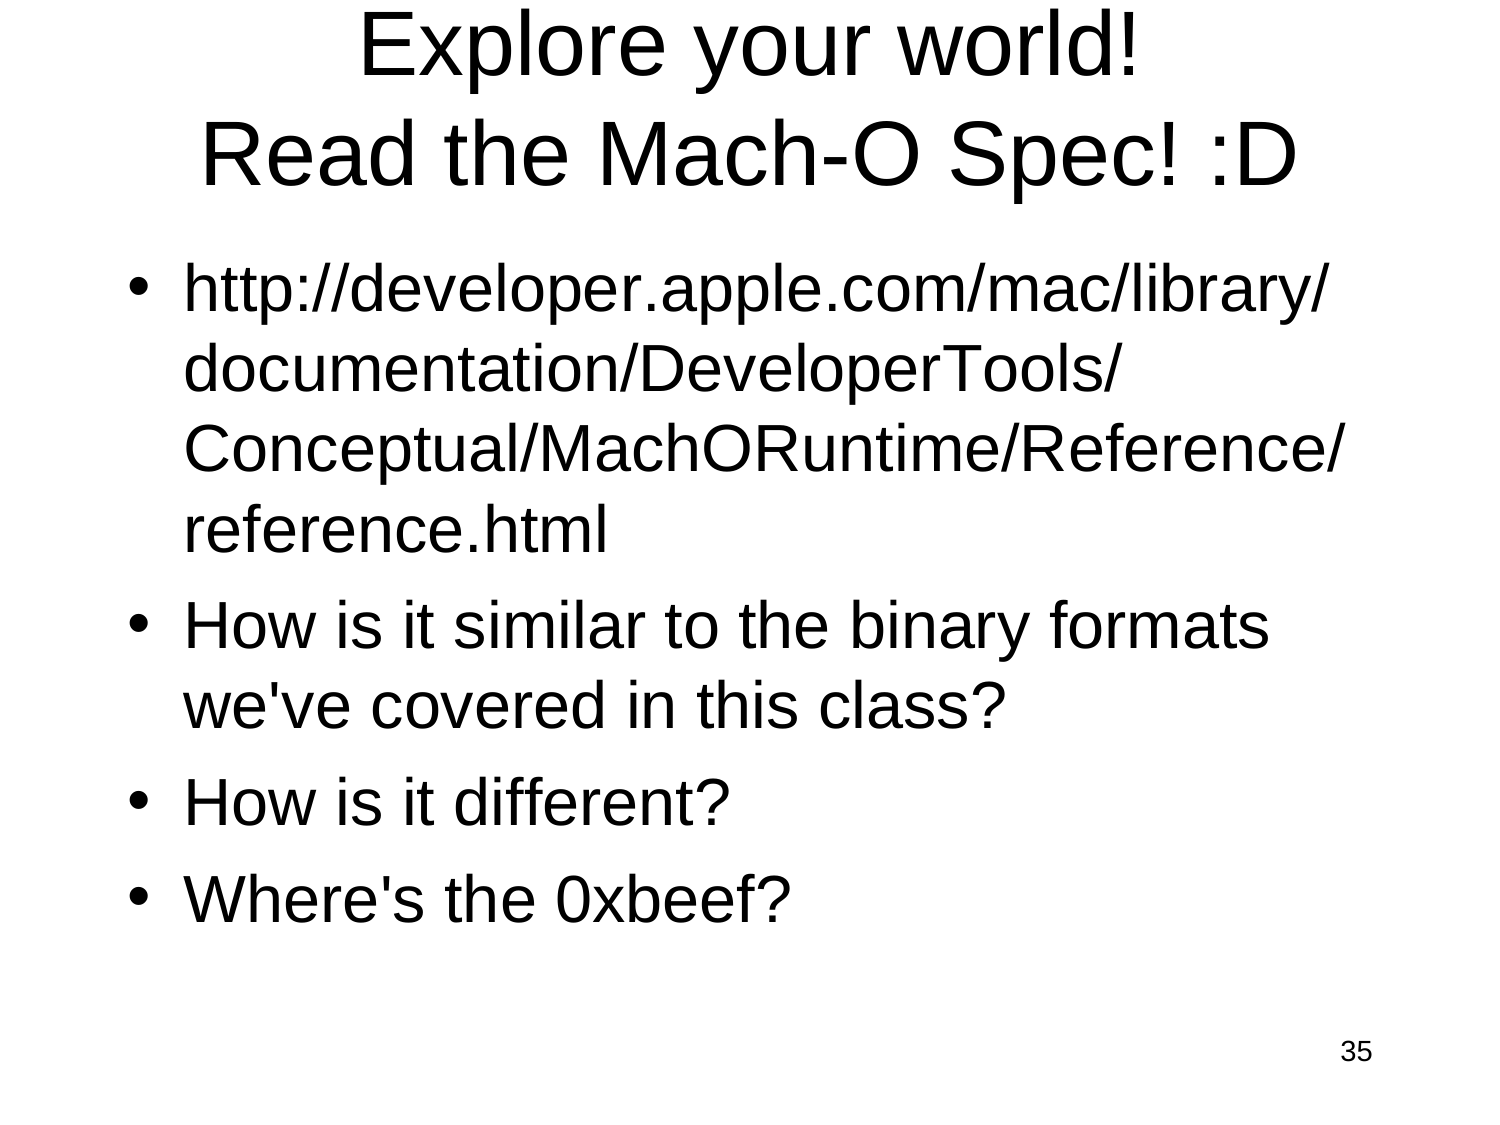

# Explore your world! Read the Mach-O Spec! :D
http://developer.apple.com/mac/library/documentation/DeveloperTools/Conceptual/MachORuntime/Reference/reference.html
How is it similar to the binary formats we've covered in this class?
How is it different?
Where's the 0xbeef?